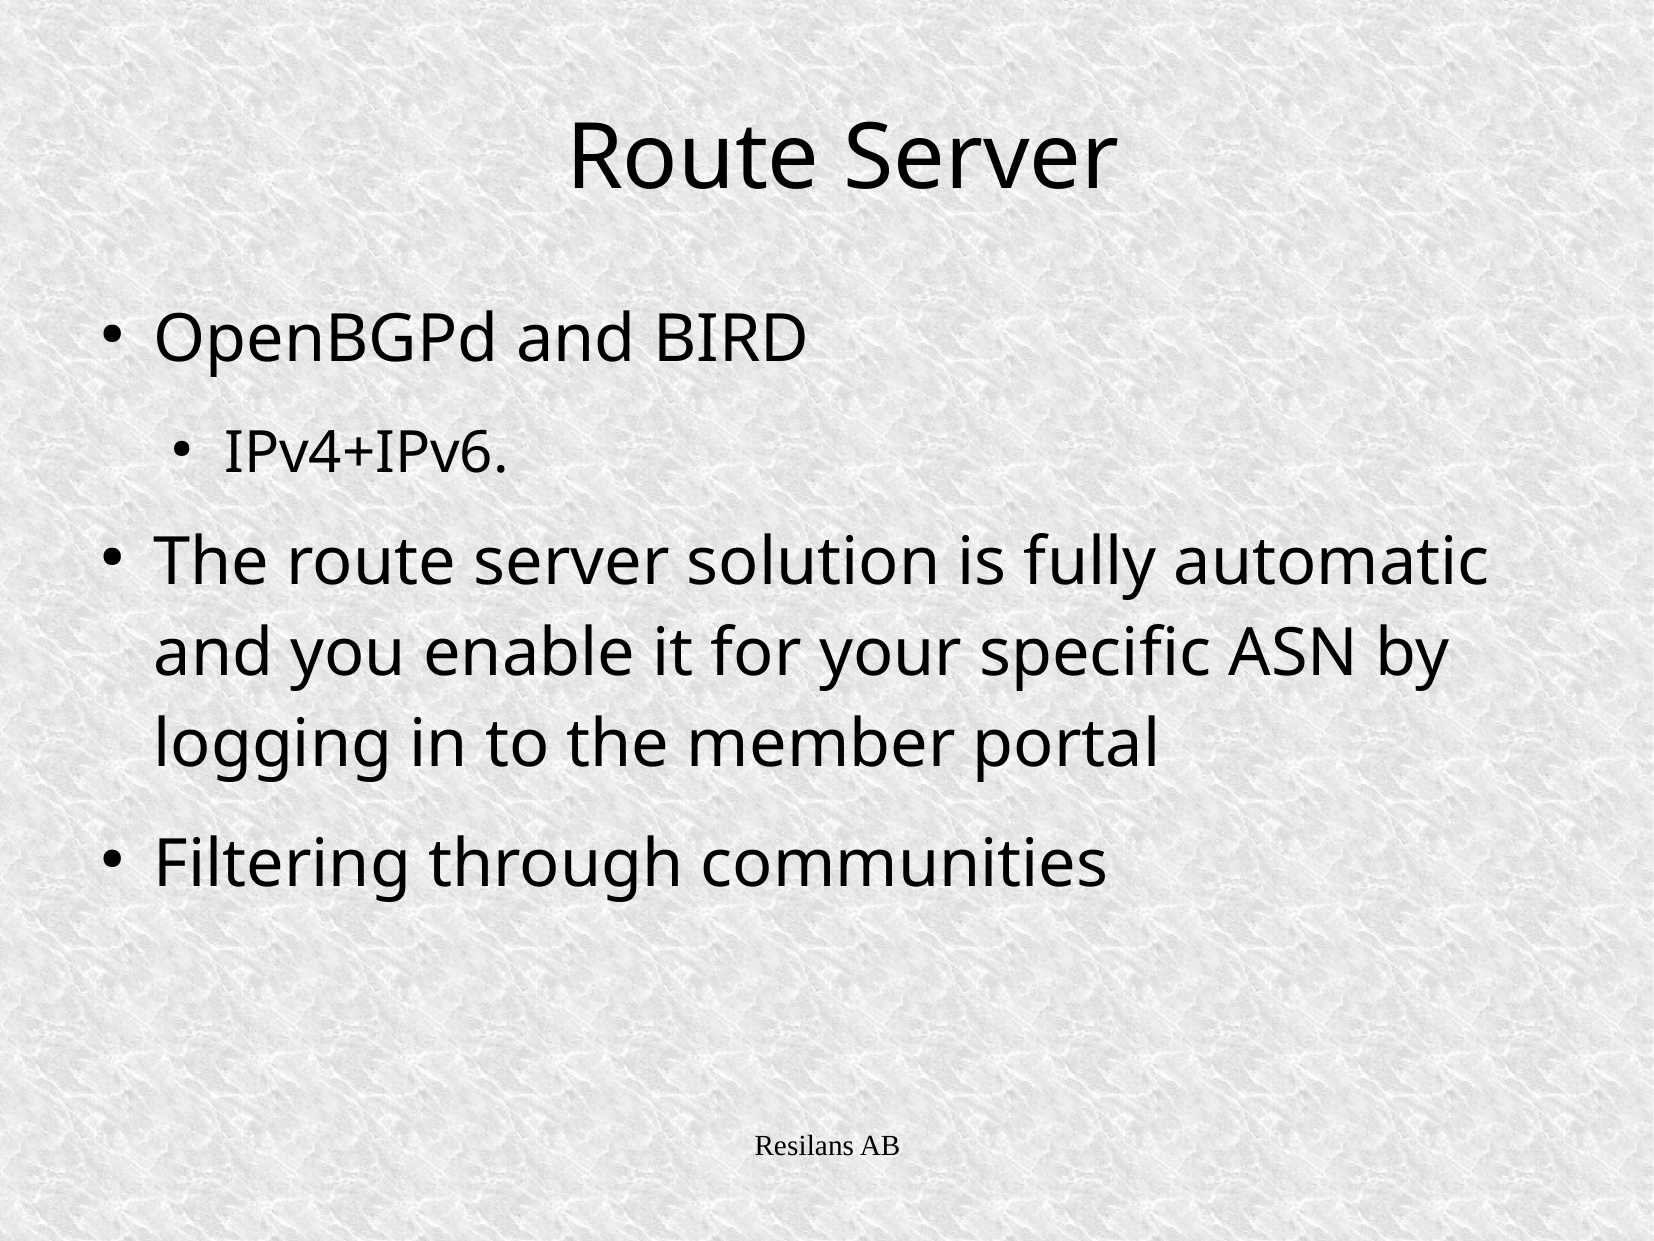

# Route Server
OpenBGPd and BIRD
IPv4+IPv6.
The route server solution is fully automatic and you enable it for your specific ASN by logging in to the member portal
Filtering through communities
Resilans AB